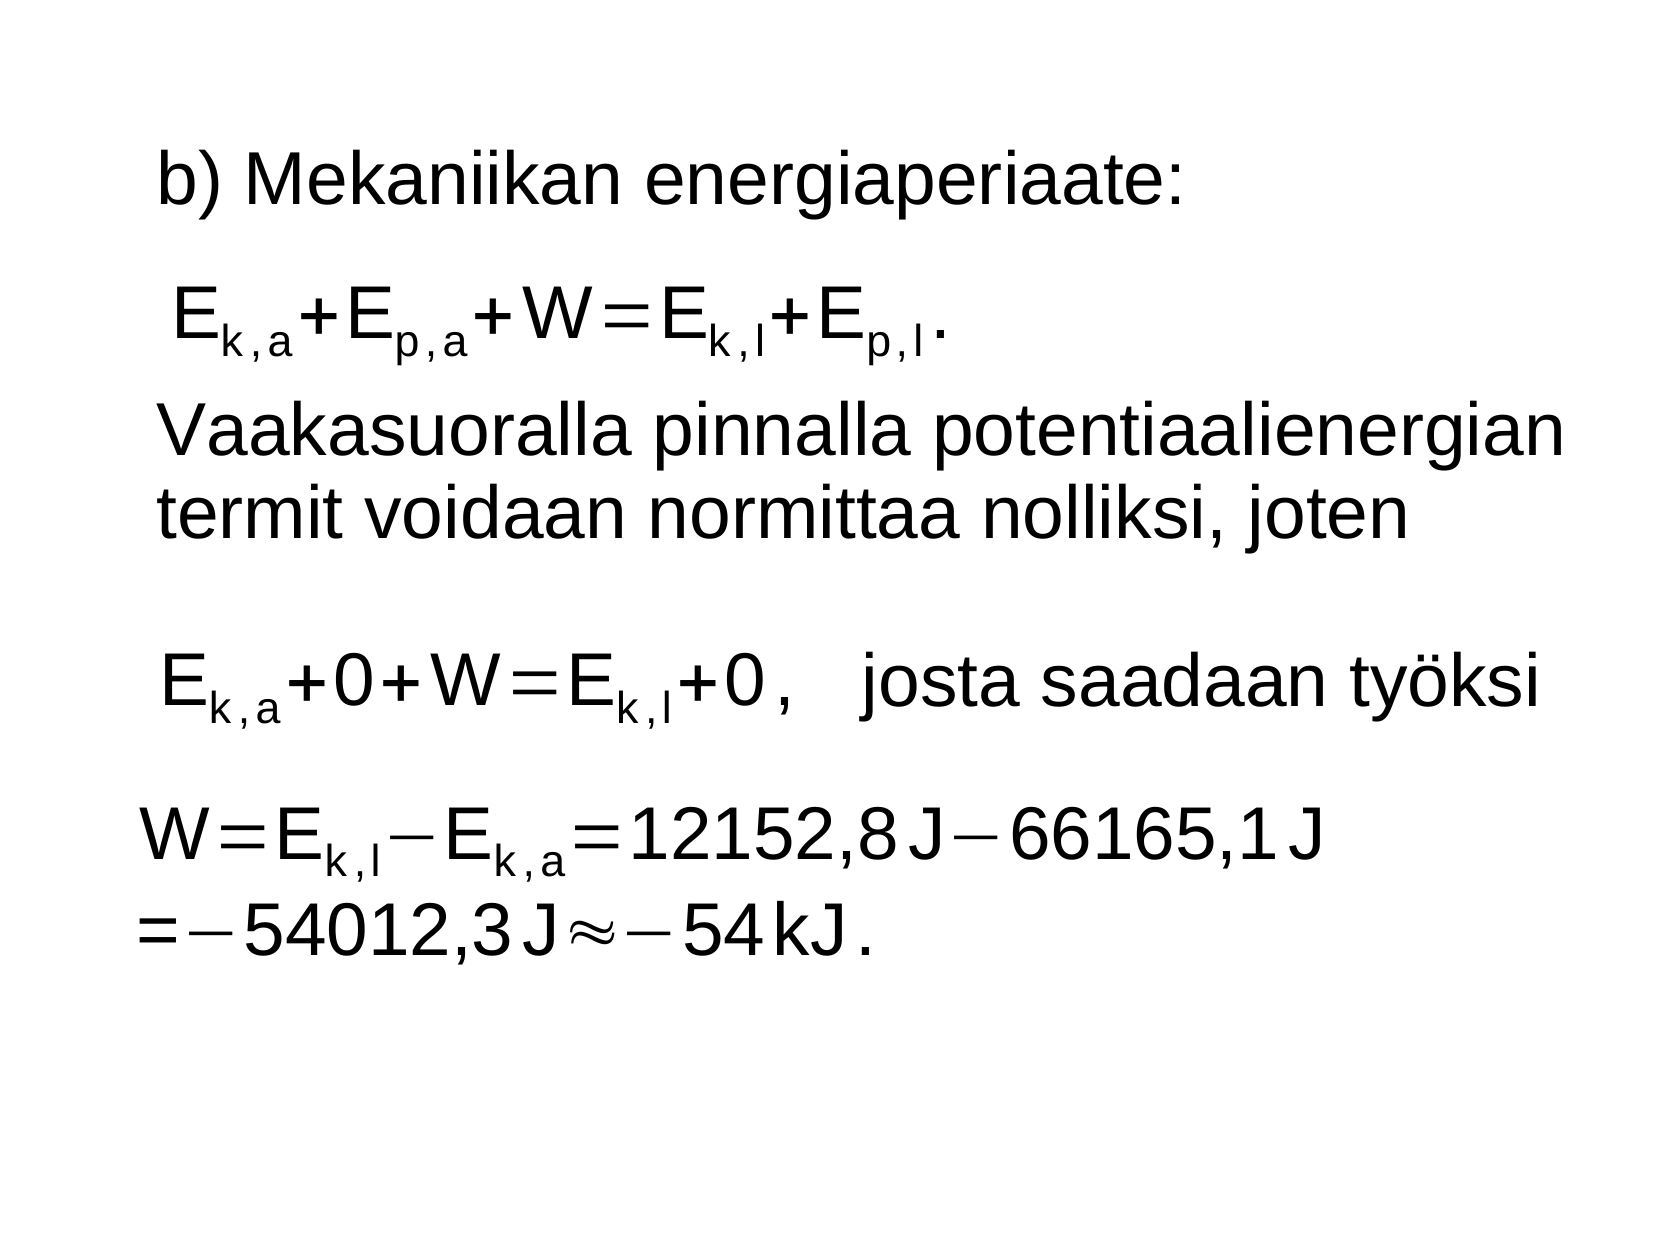

b) Mekaniikan energiaperiaate:
Vaakasuoralla pinnalla potentiaalienergian
termit voidaan normittaa nolliksi, joten
 josta saadaan työksi